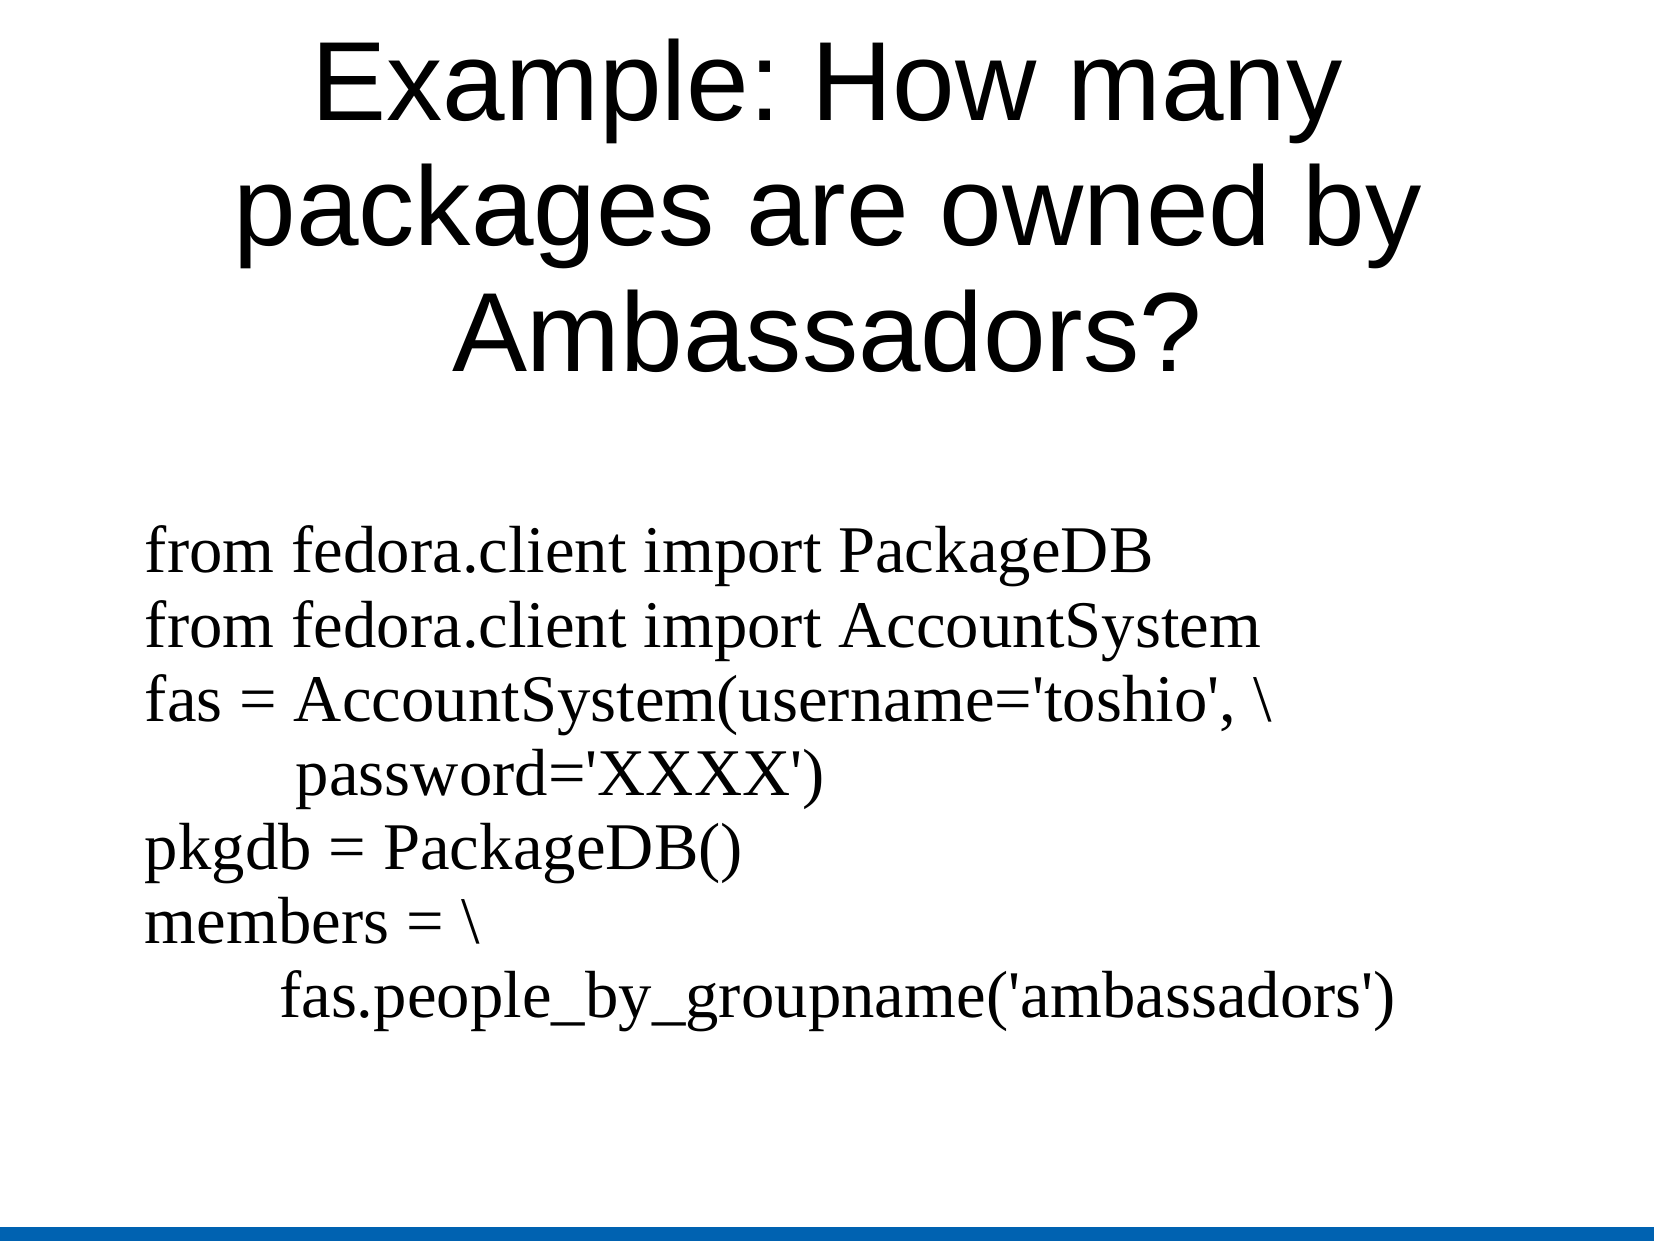

# Example: How many packages are owned by Ambassadors?
from fedora.client import PackageDB
from fedora.client import AccountSystem
fas = AccountSystem(username='toshio', \
 password='XXXX')
pkgdb = PackageDB()
members = \
 fas.people_by_groupname('ambassadors')